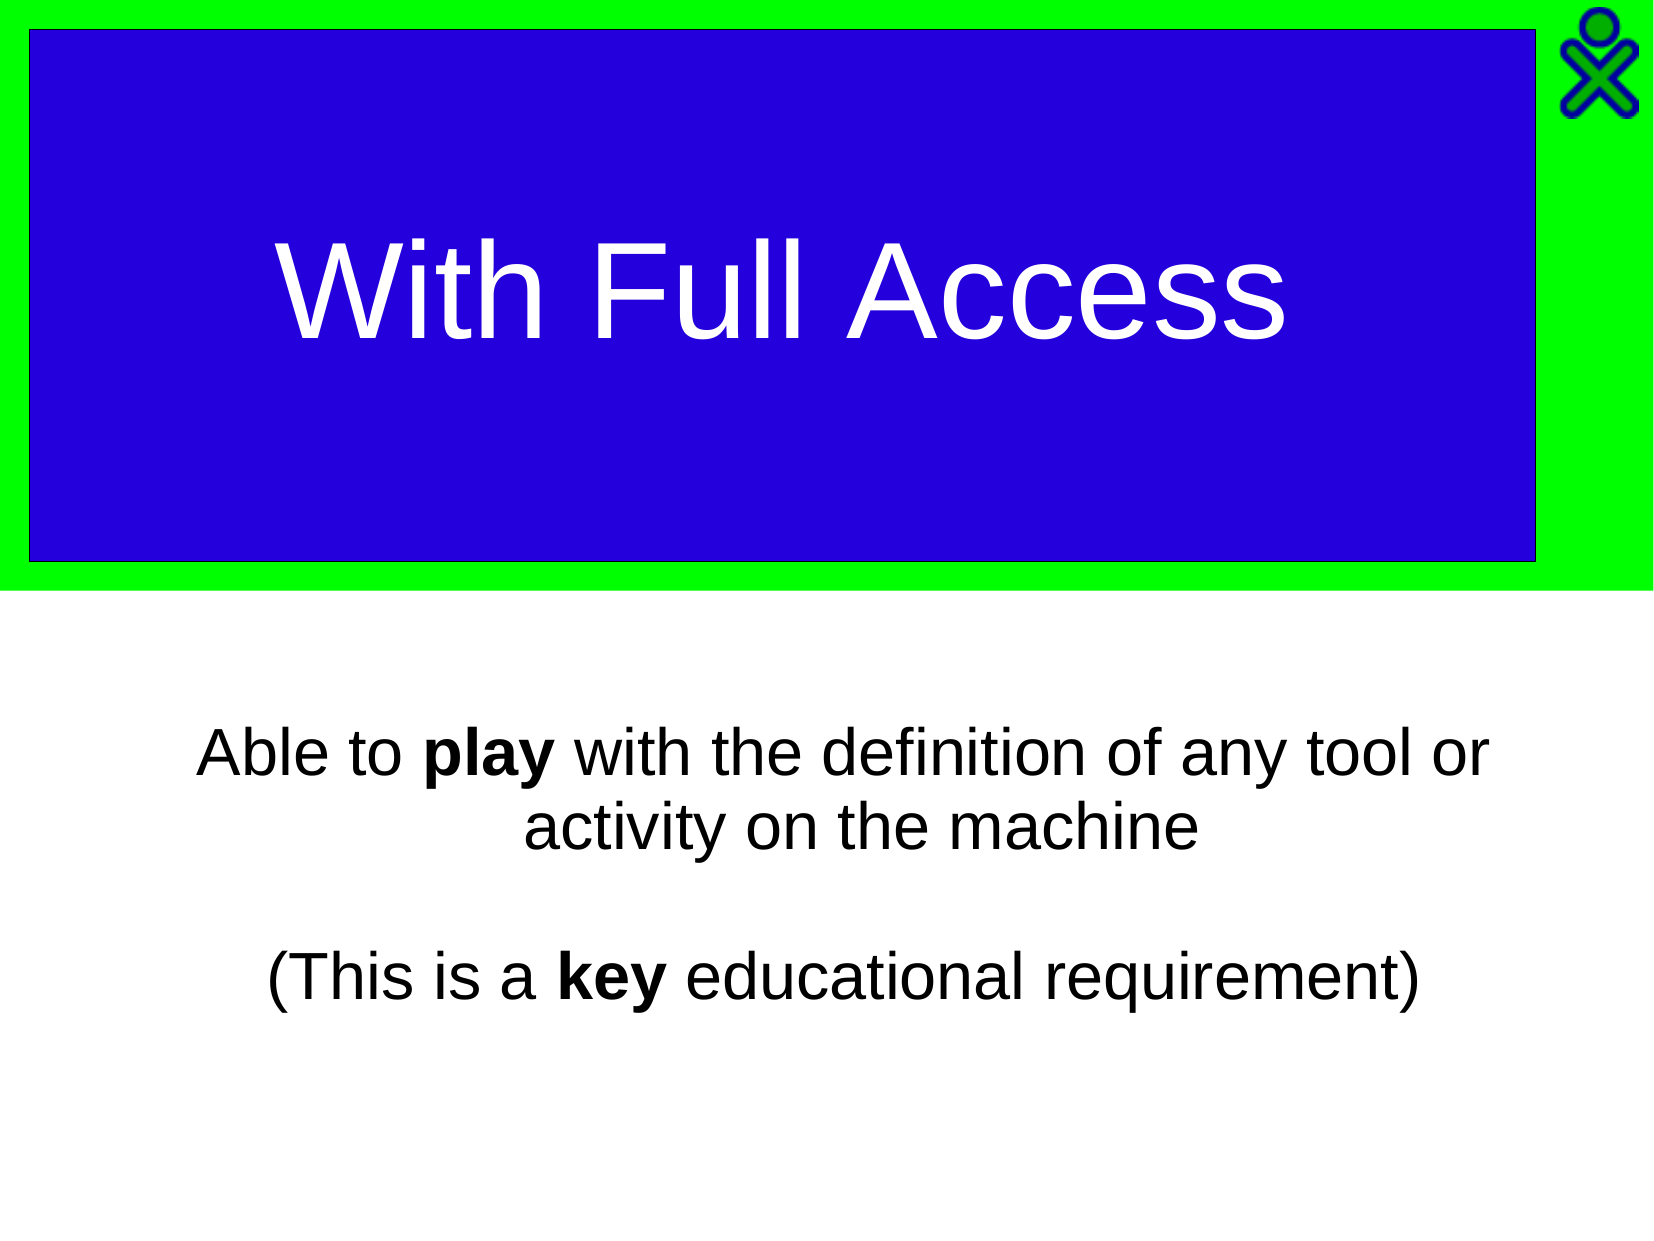

# With Full Access
Able to play with the definition of any tool or activity on the machine
(This is a key educational requirement)